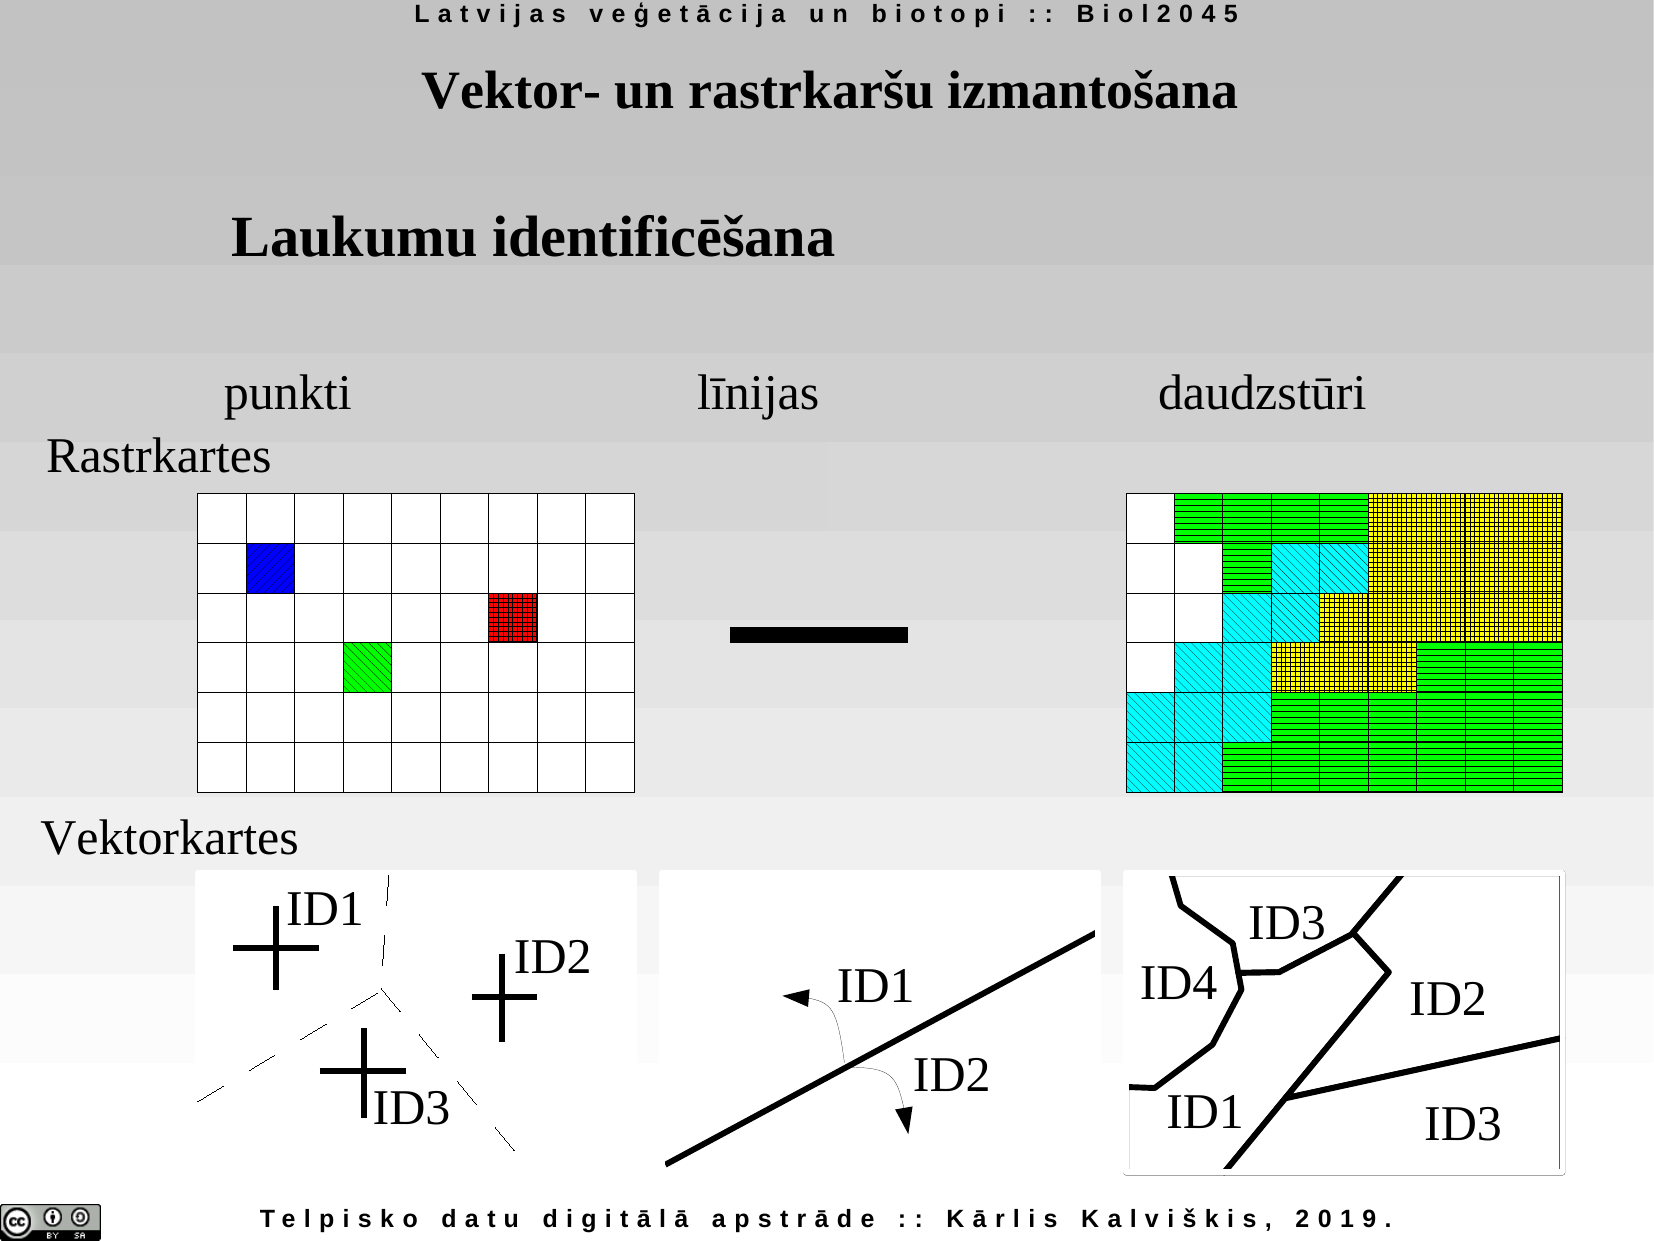

# Vektor- un rastrkaršu izmantošana
Laukumu identificēšana
punkti
līnijas
daudzstūri
Rastrkartes
Vektorkartes
ID3
ID4
ID2
ID1
ID3
ID1
ID2
ID1
ID2
ID3